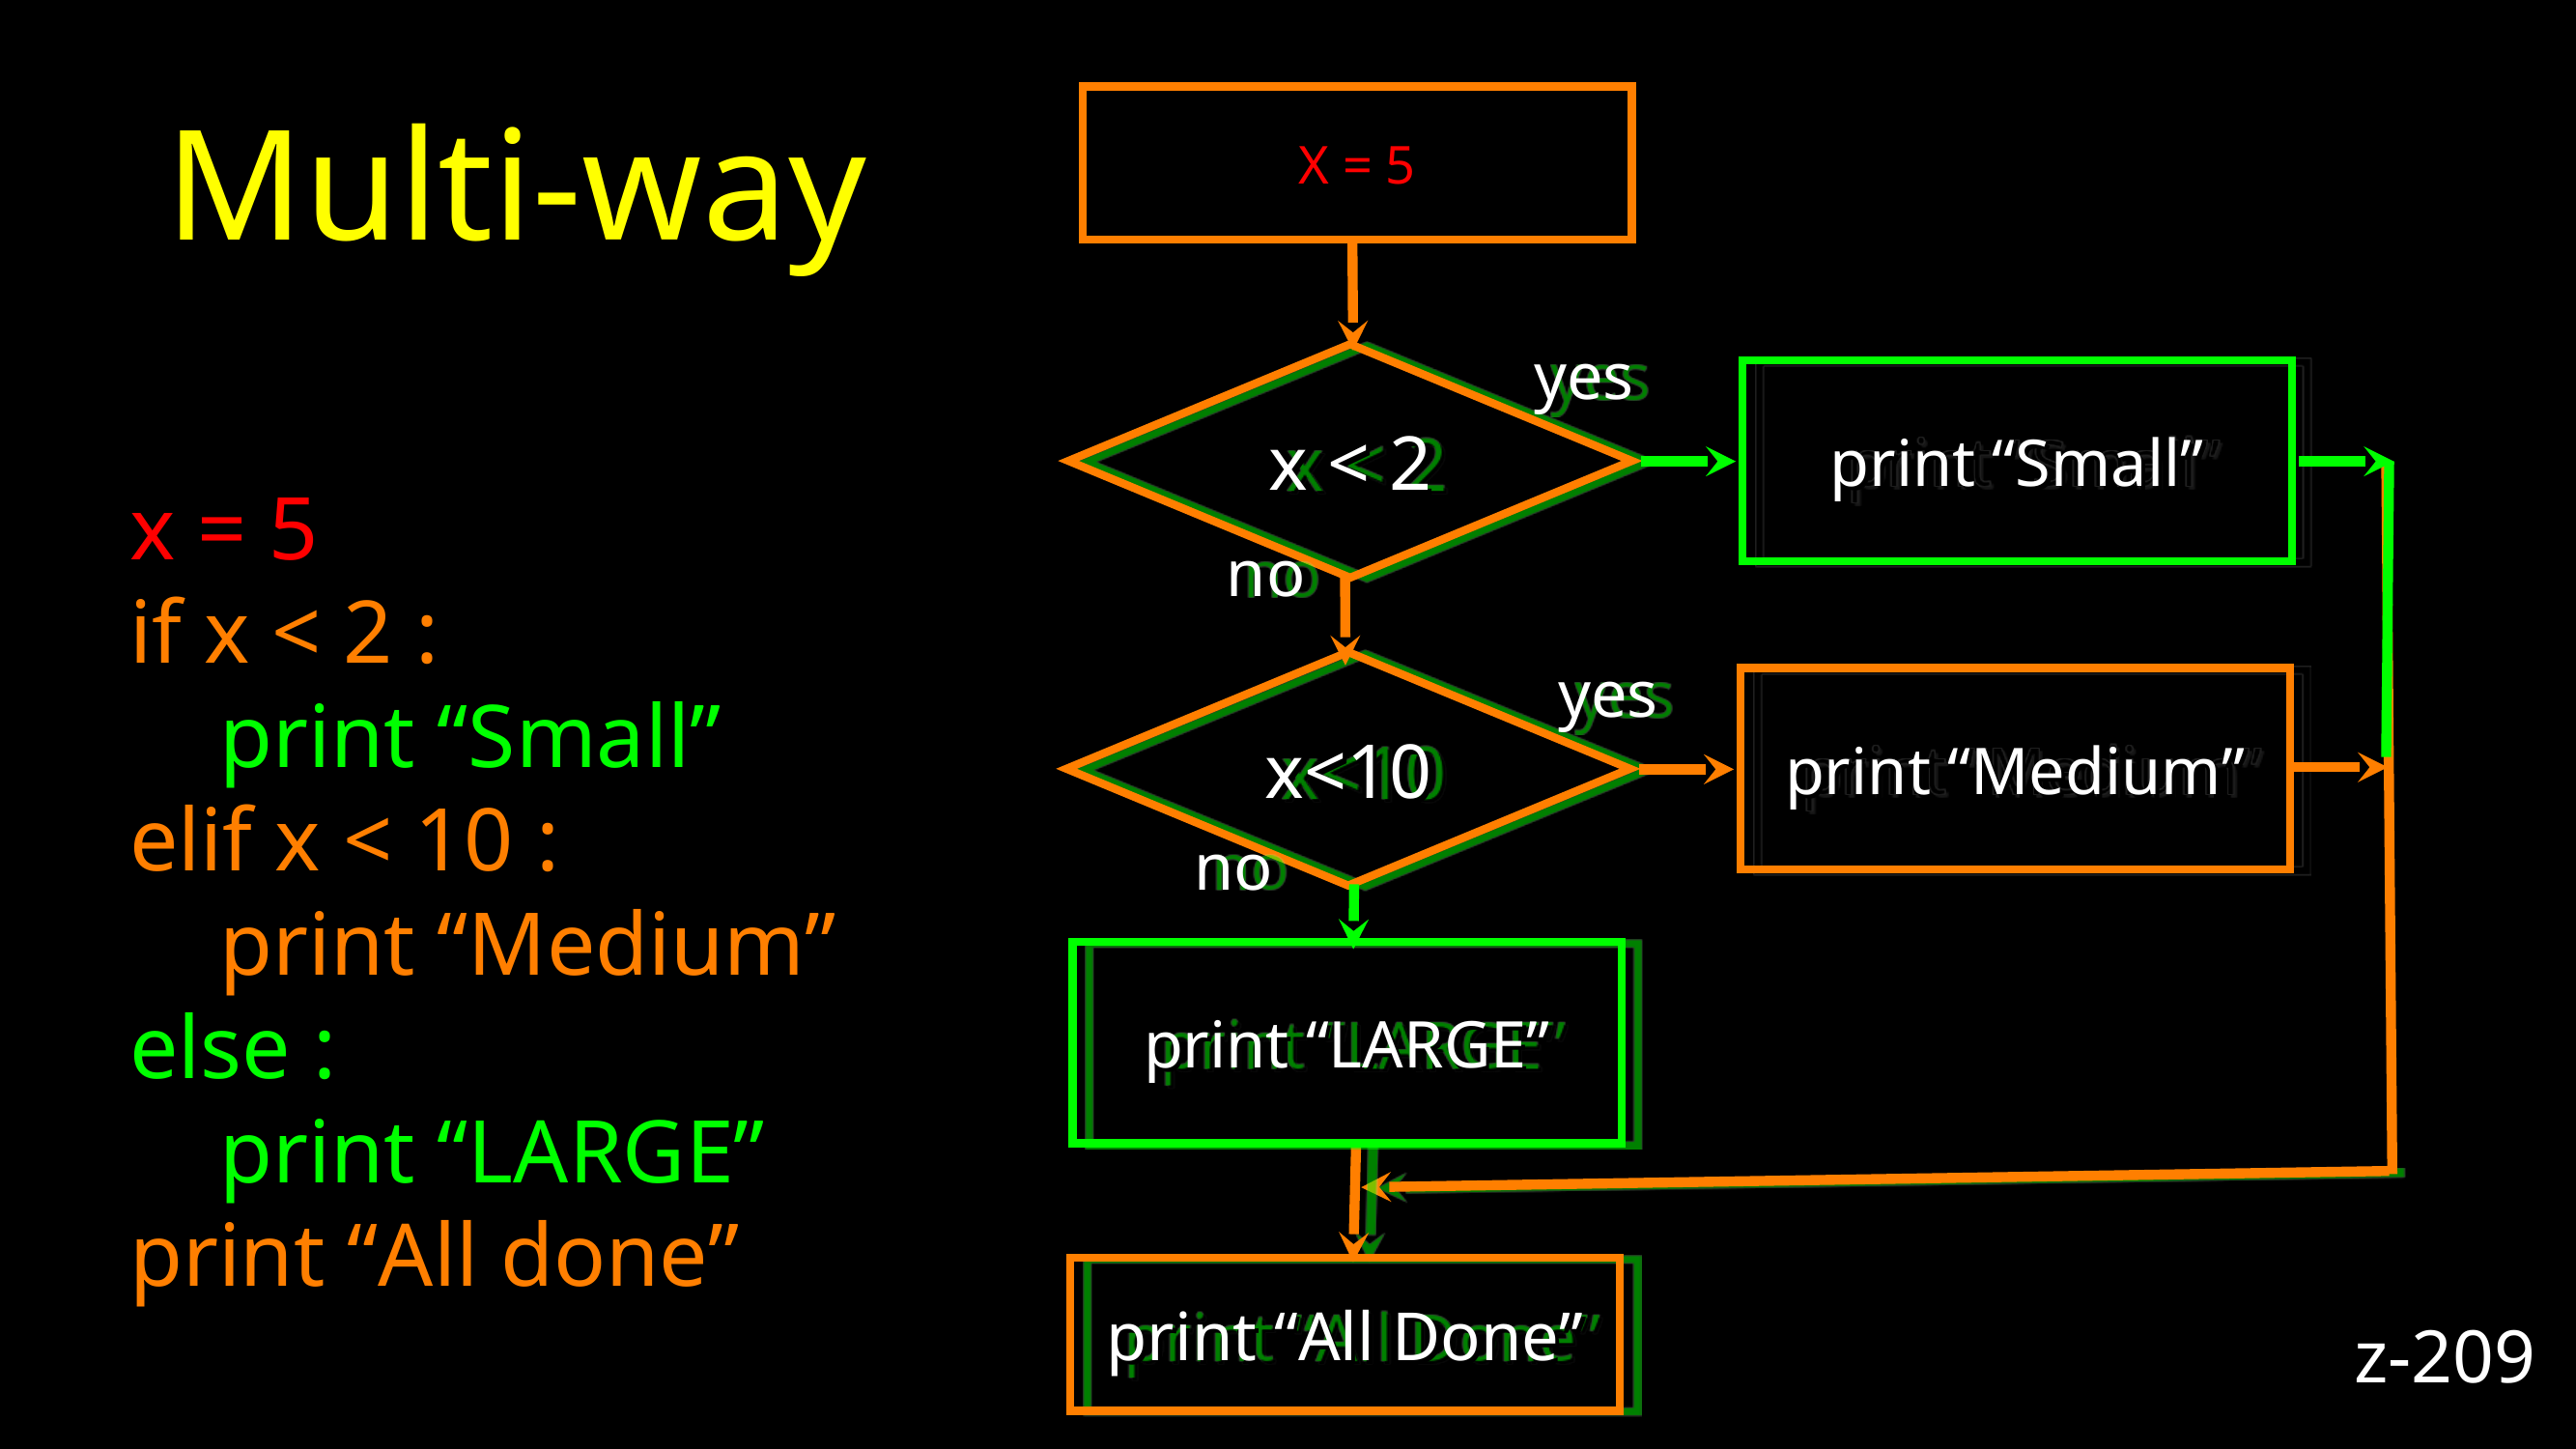

# Multi-way
X = 5
yes
x < 2
print “Small”
x = 5
if x < 2 :
 print “Small”
elif x < 10 :
 print “Medium”
else :
 print “LARGE”
print “All done”
no
x<10
yes
print “Medium”
no
print “LARGE”
print “All Done”
z-209